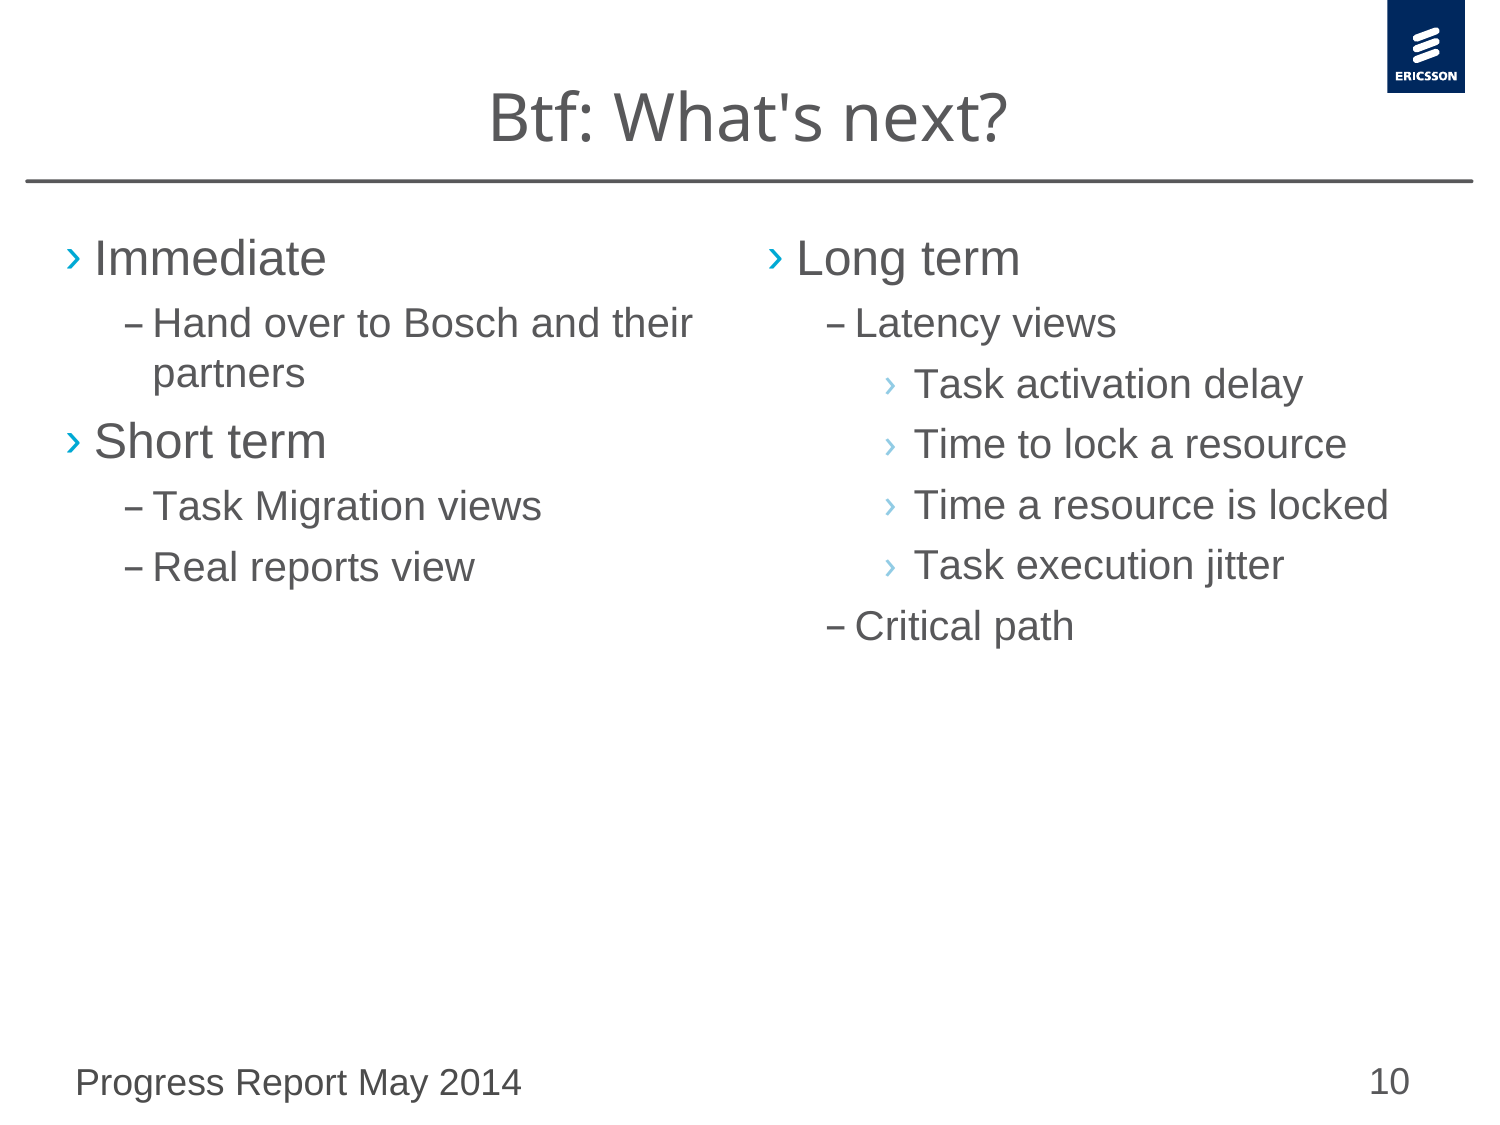

# Btf: What's next?
Immediate
Hand over to Bosch and their partners
Short term
Task Migration views
Real reports view
Long term
Latency views
Task activation delay
Time to lock a resource
Time a resource is locked
Task execution jitter
Critical path
Progress Report May 2014